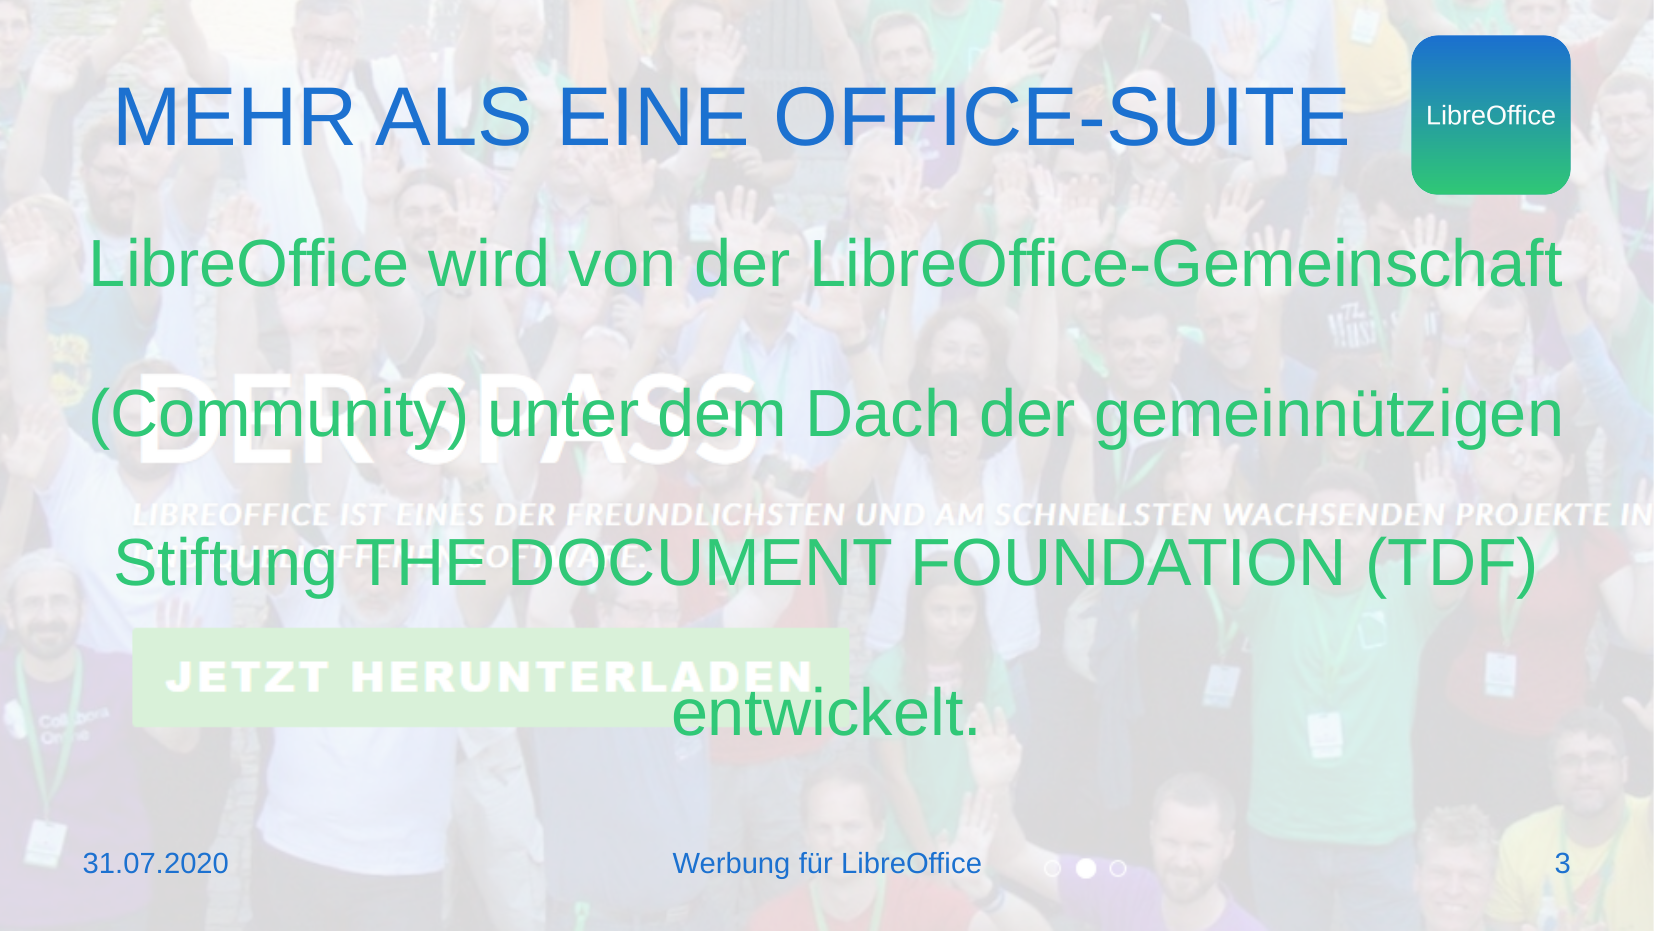

# MEHR ALS EINE OFFICE-SUITE
LibreOffice wird von der LibreOffice-Gemeinschaft
(Community) unter dem Dach der gemeinnützigen
Stiftung THE DOCUMENT FOUNDATION (TDF)
entwickelt.
31.07.2020
Werbung für LibreOffice
3